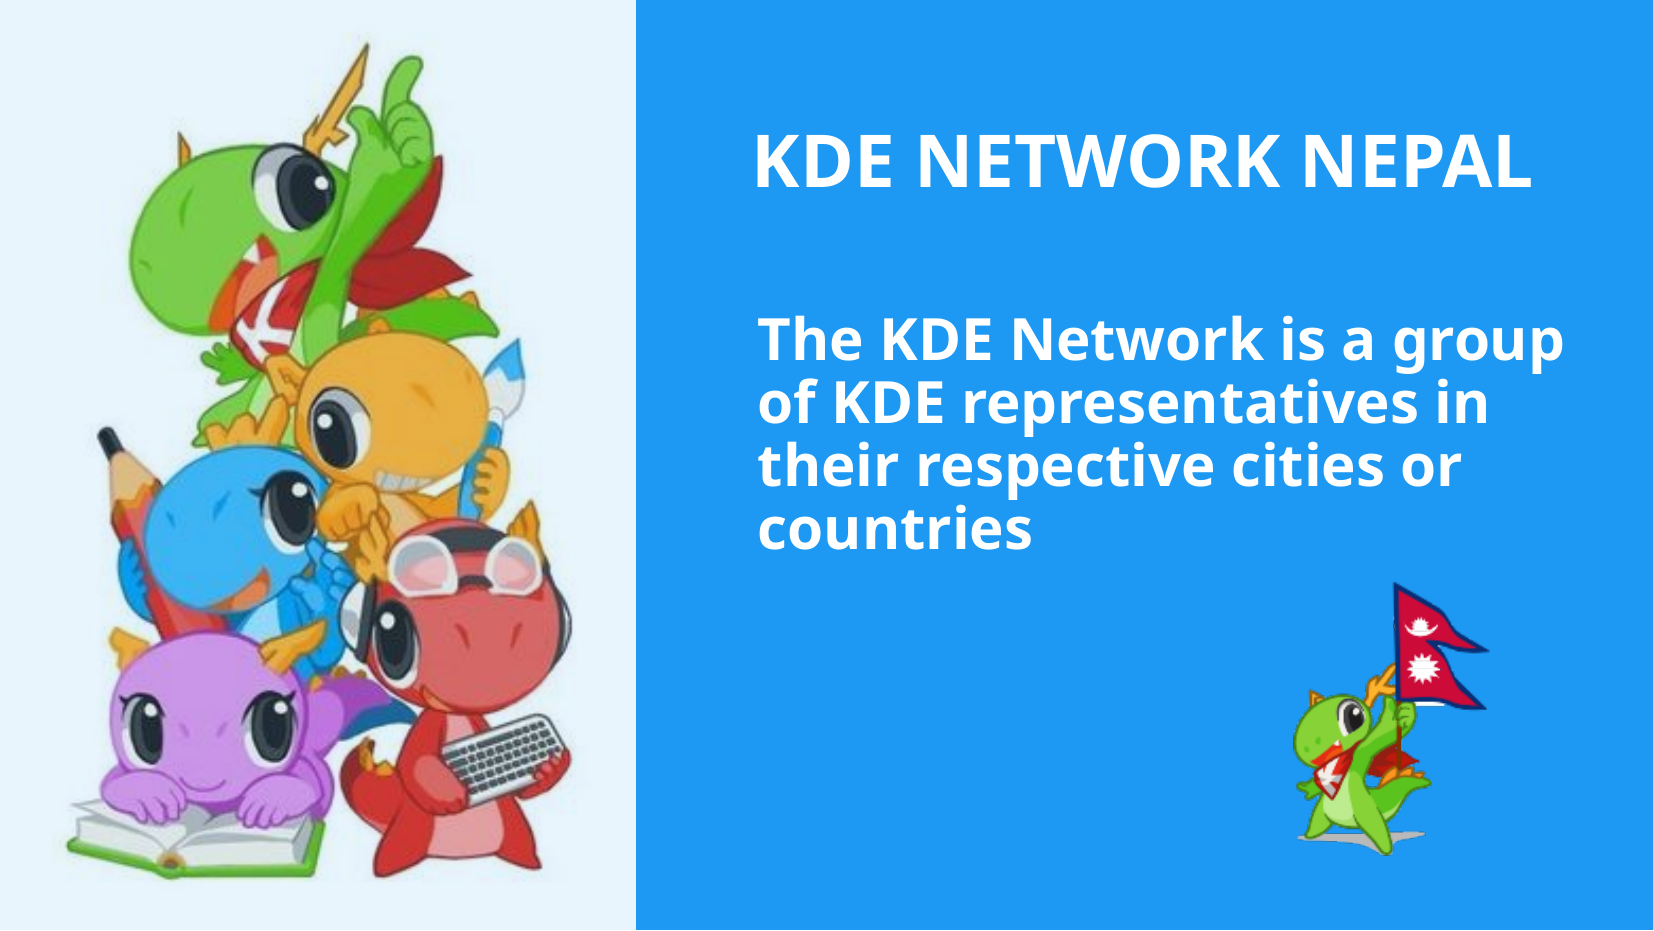

# KDE NETWORK NEPAL
The KDE Network is a group of KDE representatives in their respective cities or countries